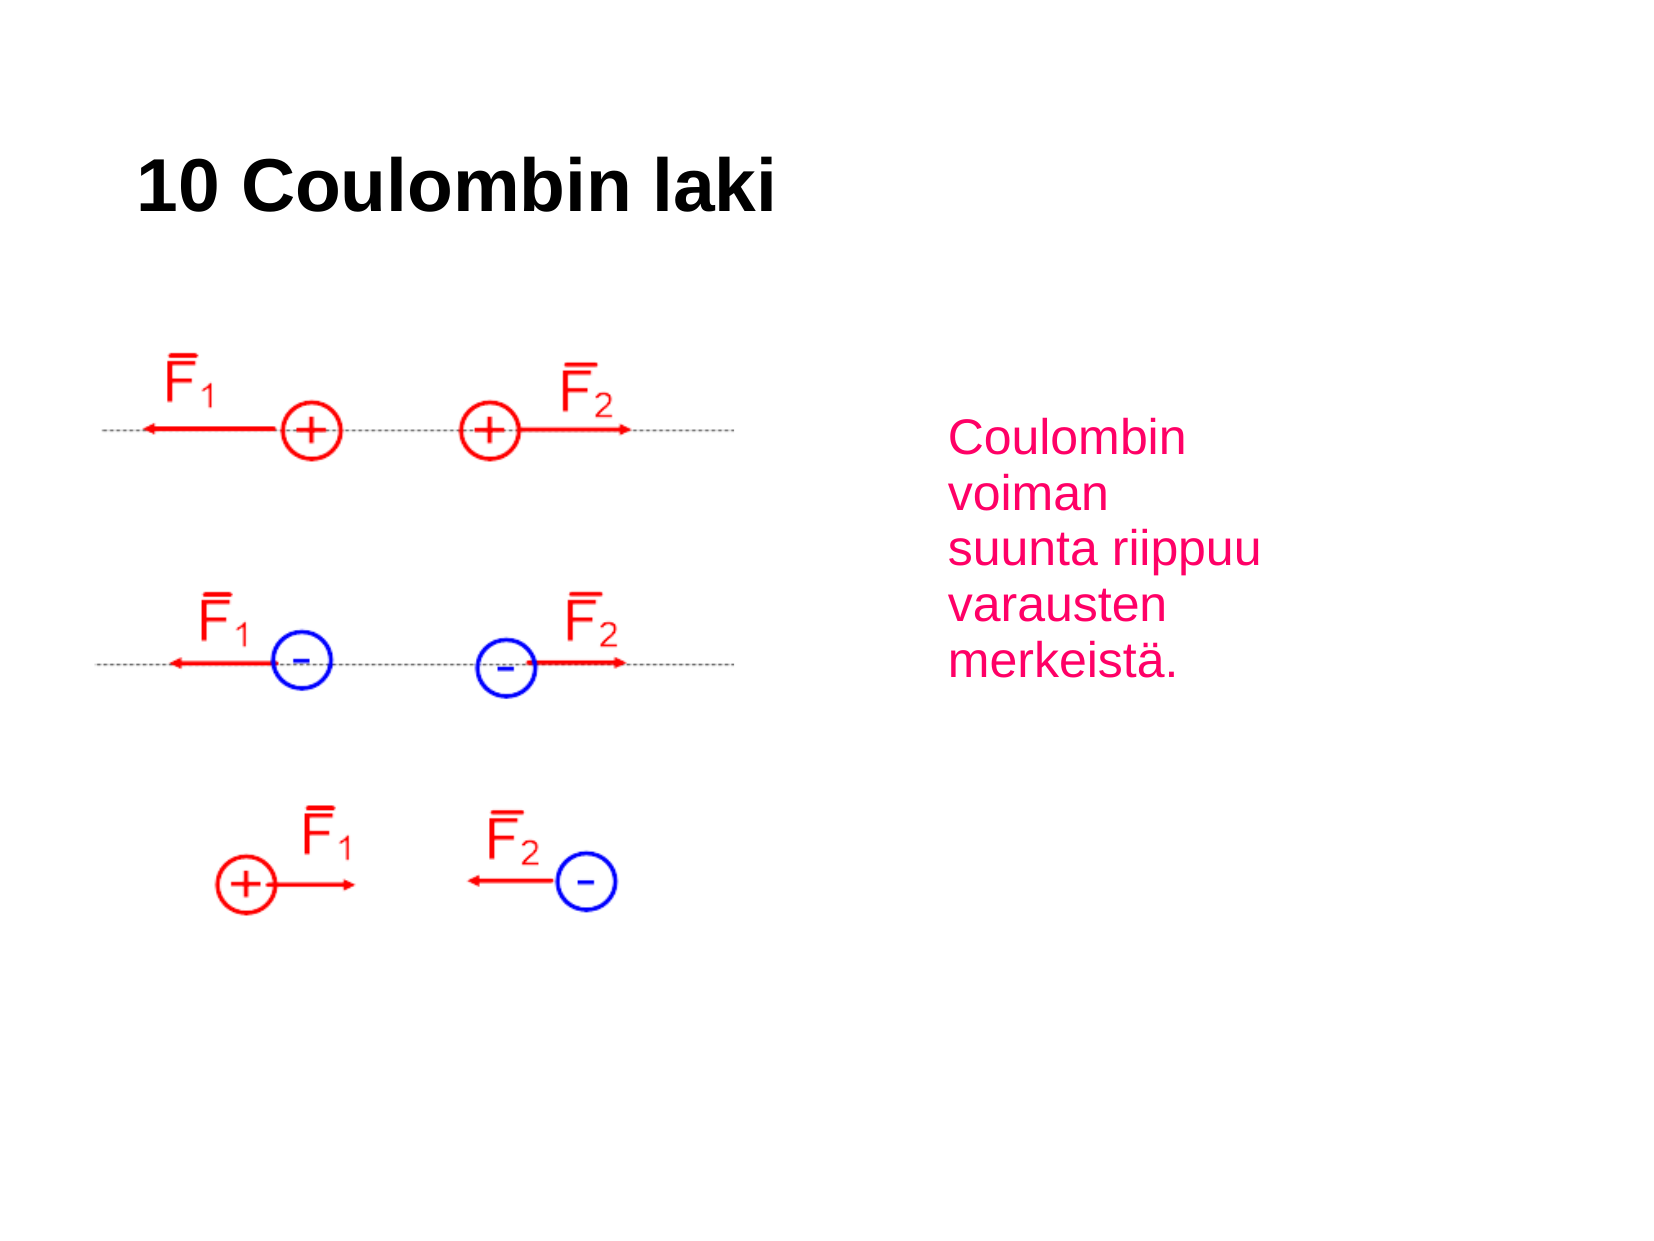

10 Coulombin laki
Coulombin voiman suunta riippuu varausten merkeistä.